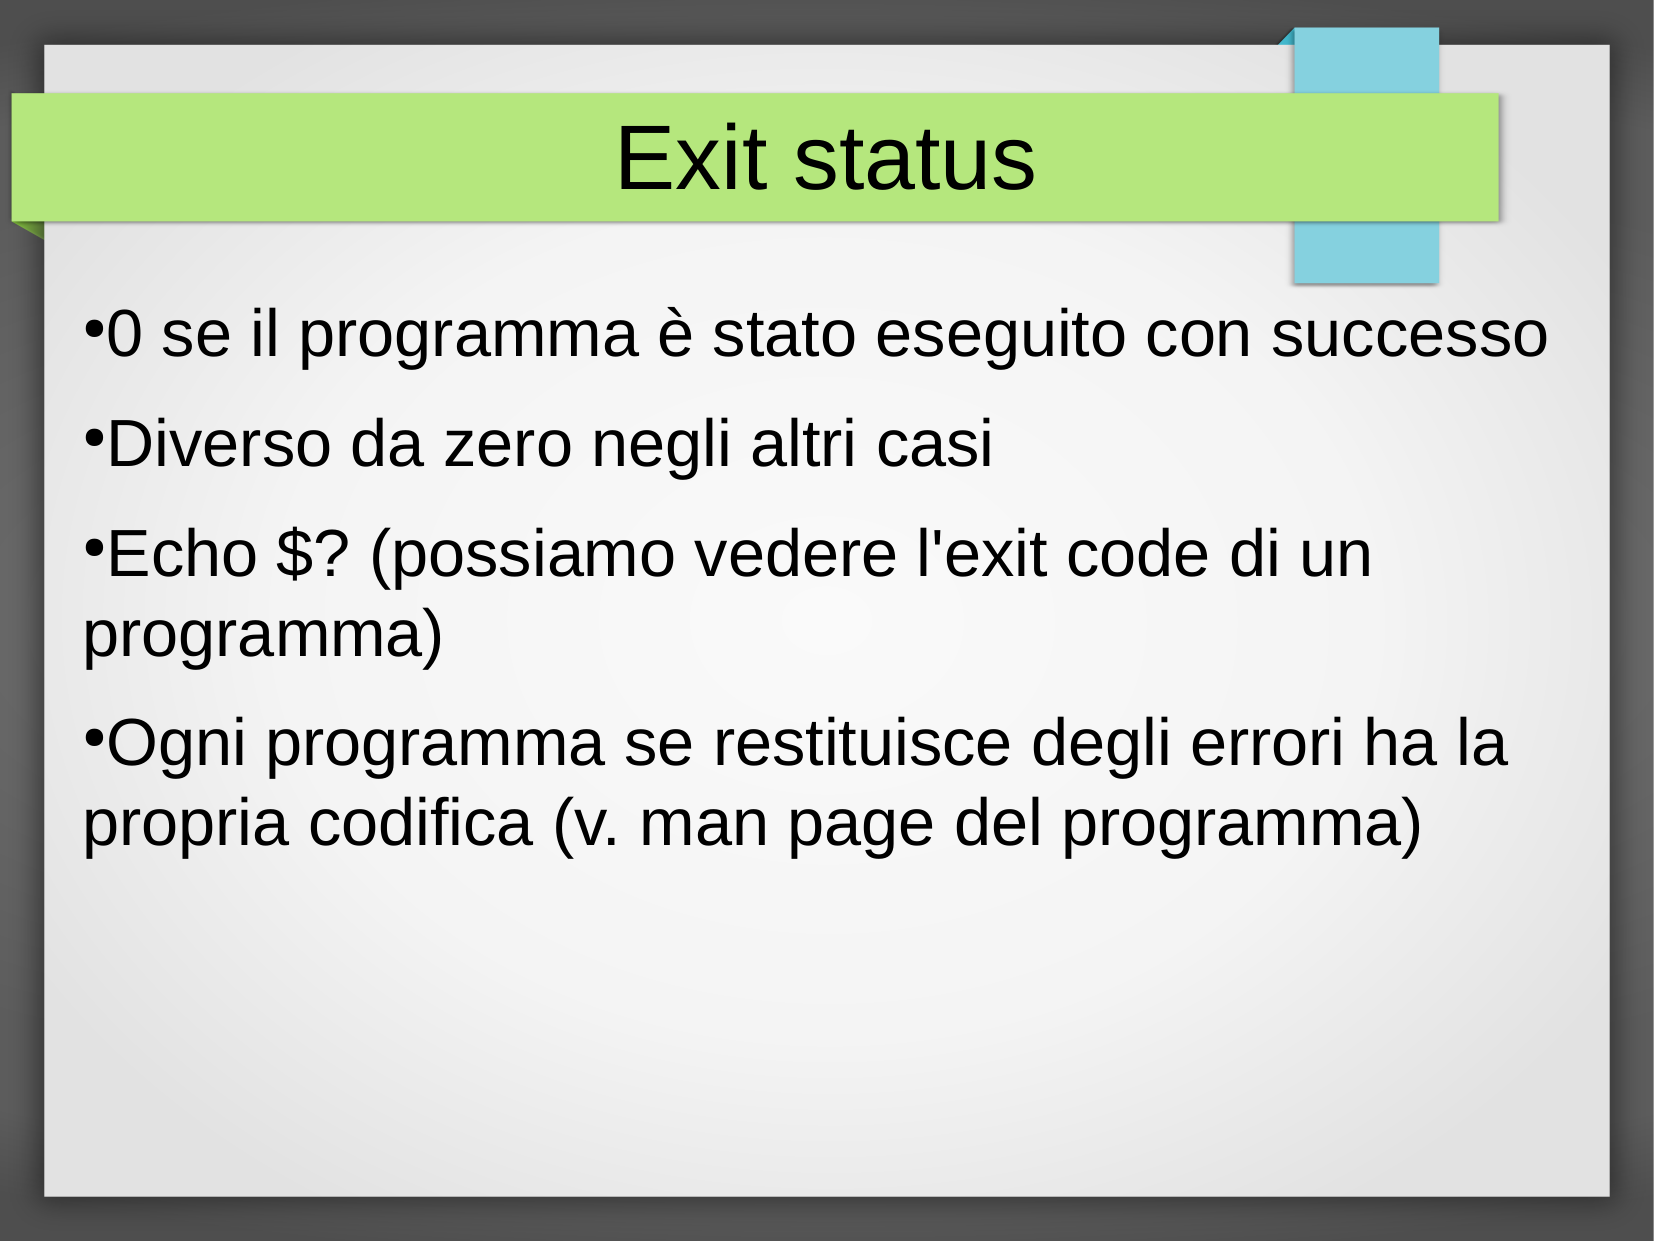

# Exit status
0 se il programma è stato eseguito con successo
Diverso da zero negli altri casi
Echo $? (possiamo vedere l'exit code di un programma)
Ogni programma se restituisce degli errori ha la propria codifica (v. man page del programma)